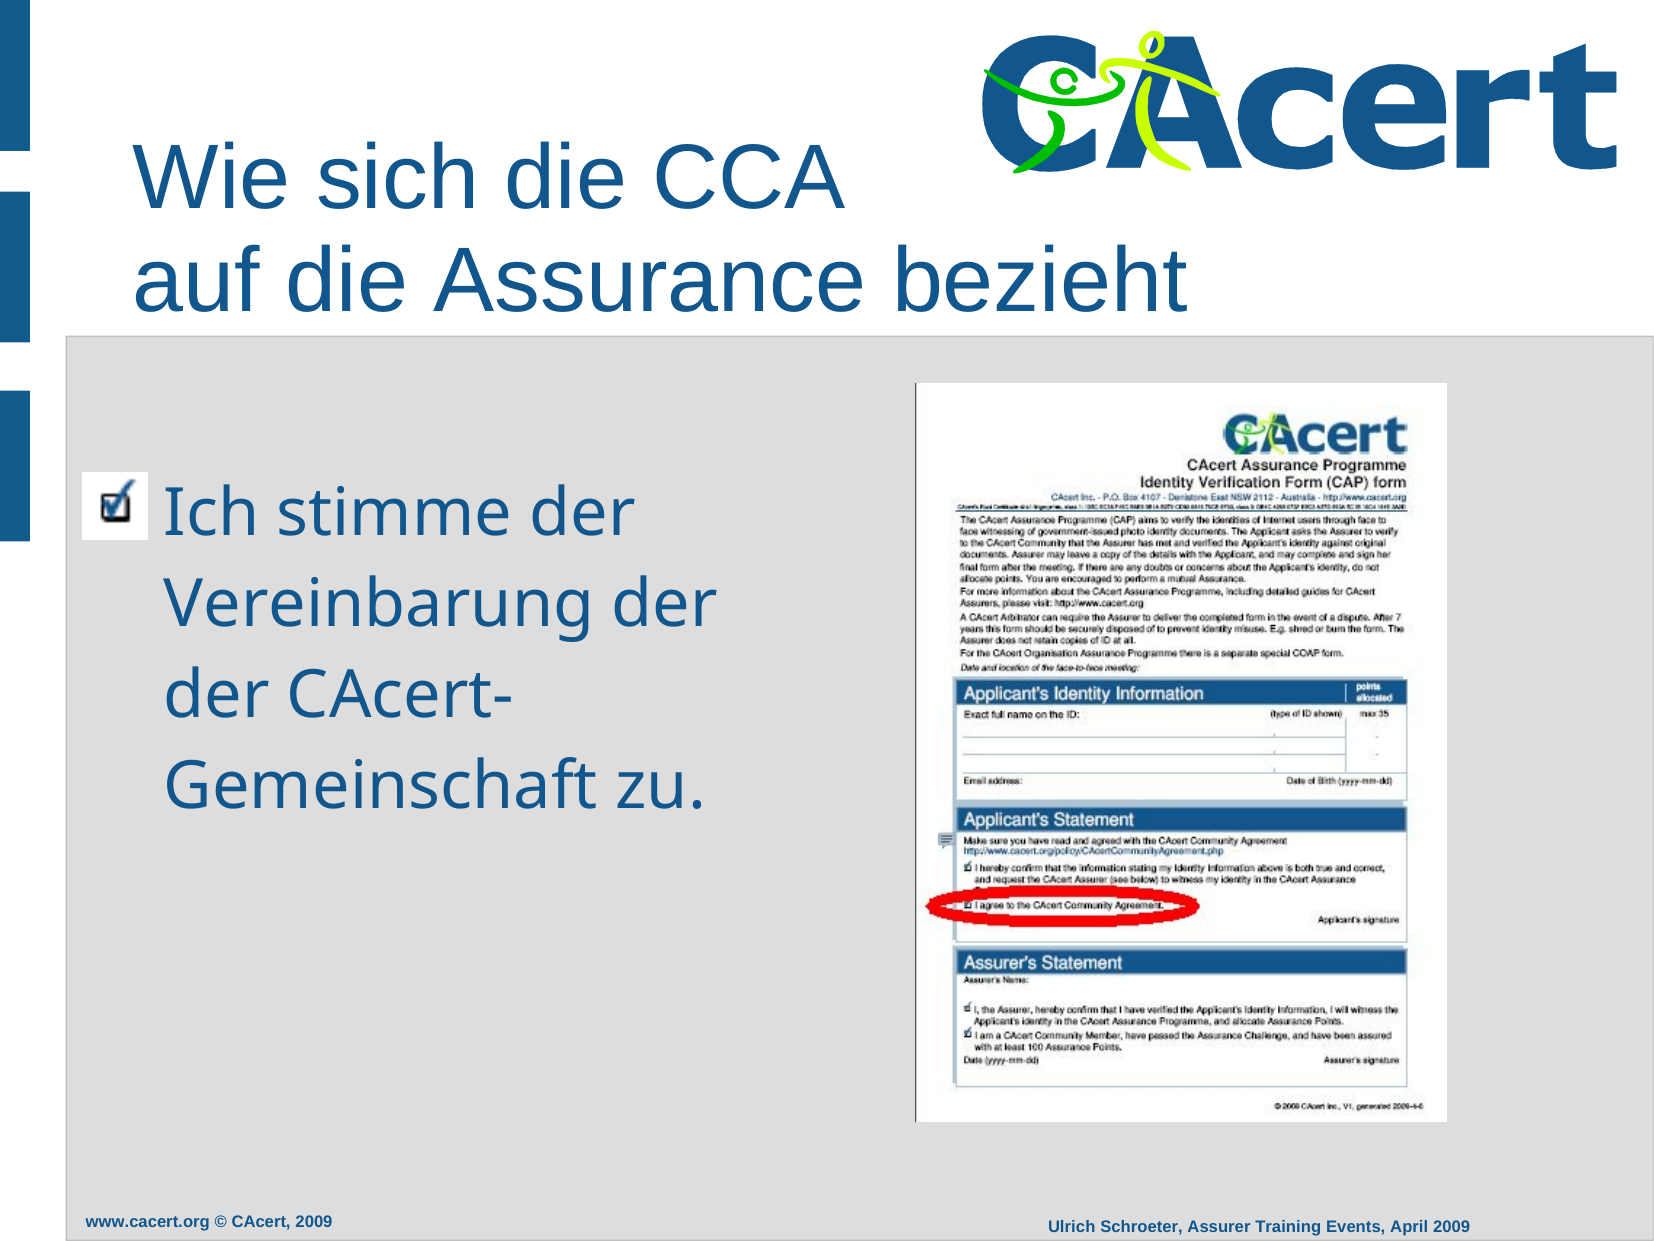

Wie sich die CCA
auf die Assurance bezieht
Ich stimme der
Vereinbarung der
der CAcert-
Gemeinschaft zu.